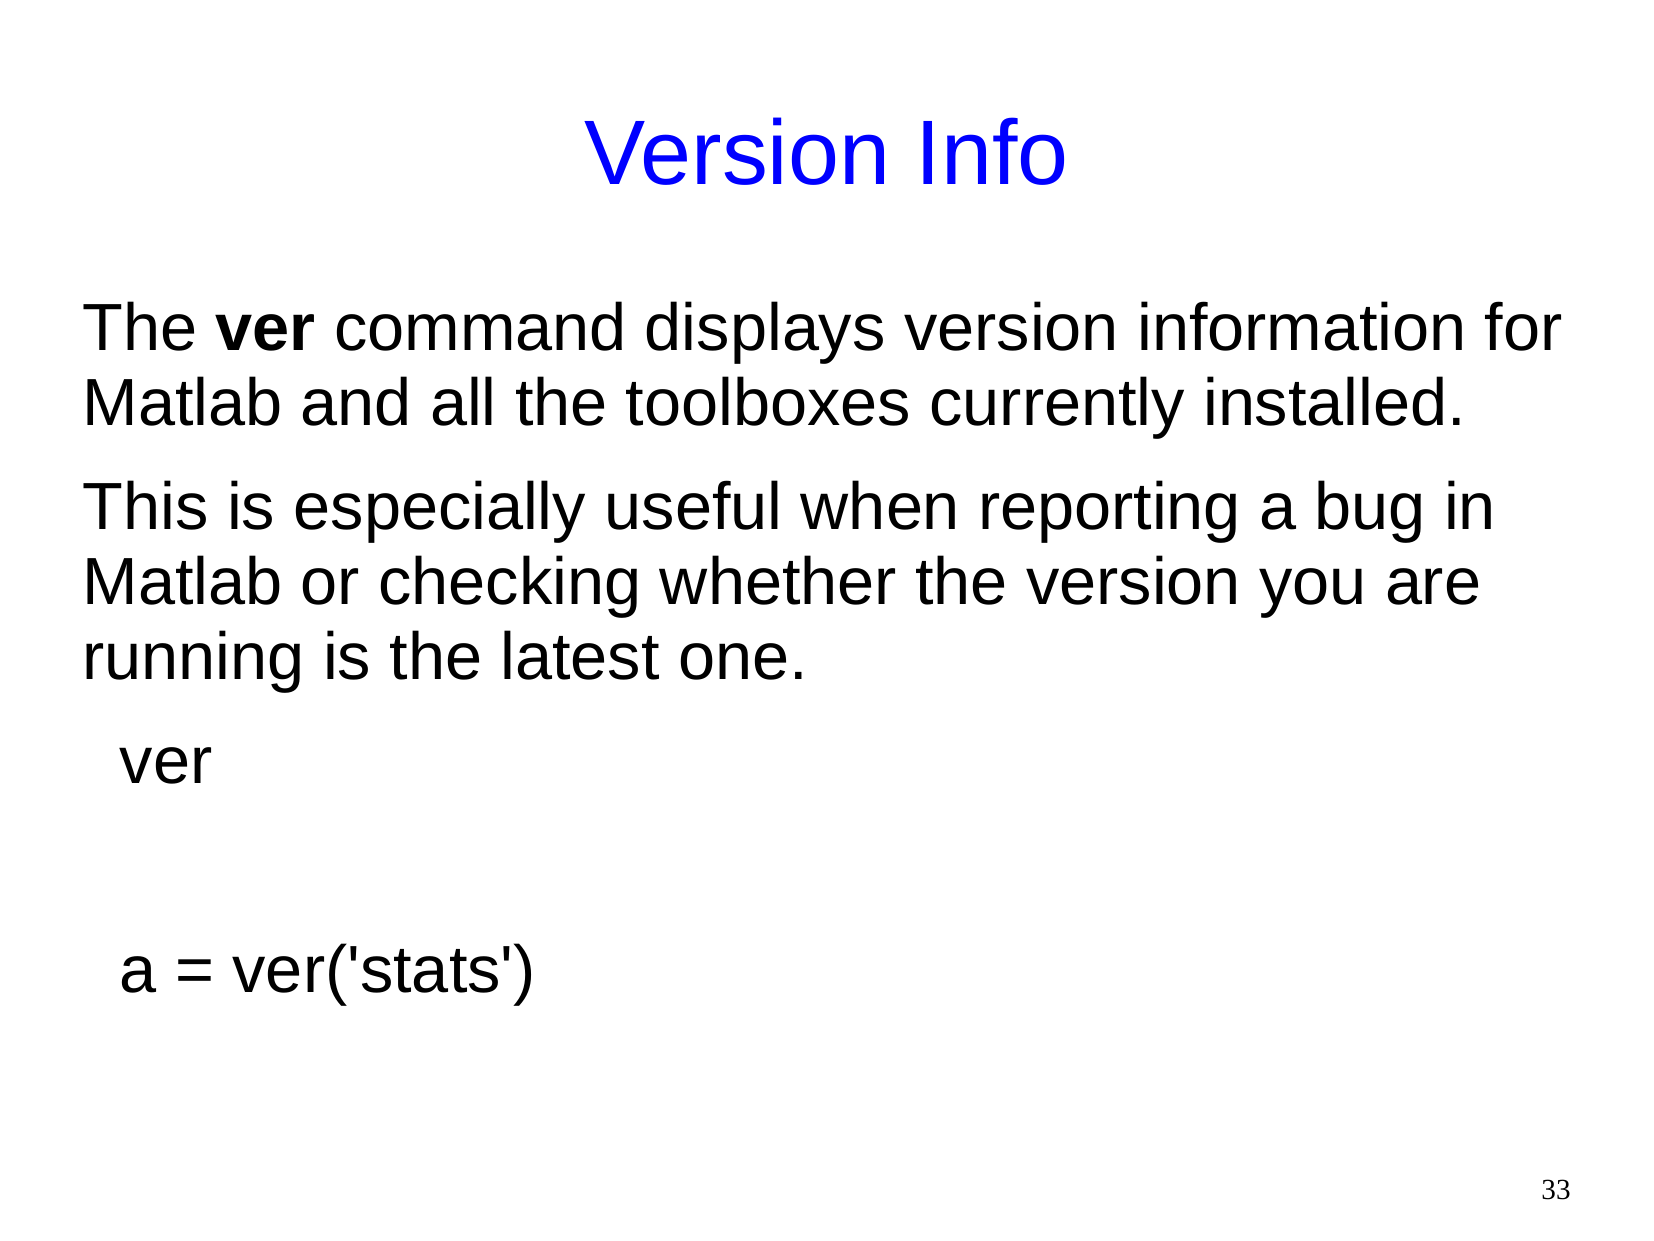

# Version Info
The ver command displays version information for Matlab and all the toolboxes currently installed.
This is especially useful when reporting a bug in Matlab or checking whether the version you are running is the latest one.
 ver
 a = ver('stats')
33